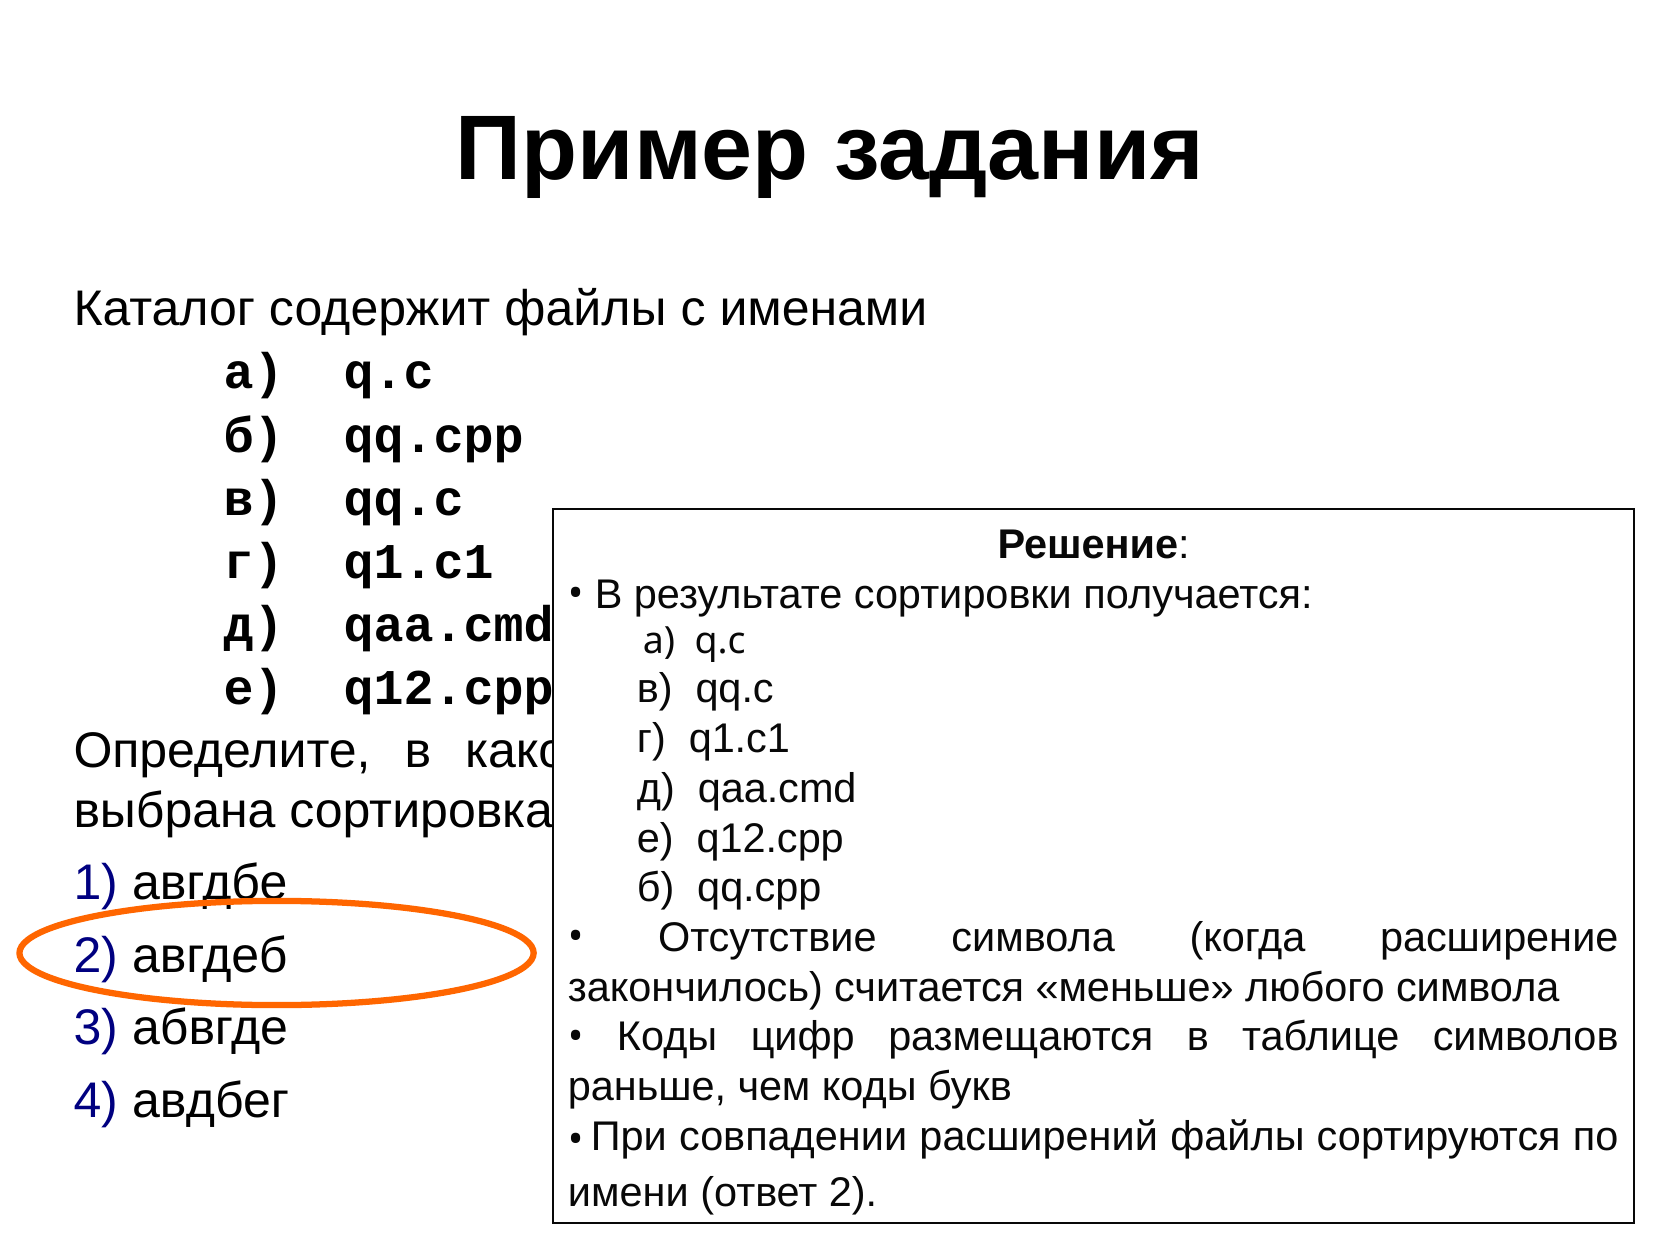

# Пример задания
Каталог содержит файлы с именами
 а) q.c
 б) qq.cpp
 в) qq.c
 г) q1.c1
 д) qaa.cmd
 е) q12.cpp
Определите, в каком порядке будут показаны файлы, если выбрана сортировка по типу (по возрастанию).
 авгдбе
 авгдеб
 абвгде
 авдбег
Решение:
 В результате сортировки получается:
а) q.c
 в) qq.c
 г) q1.c1
 д) qaa.cmd
 е) q12.cpp
 б) qq.cpp
 Отсутствие символа (когда расширение закончилось) считается «меньше» любого символа
 Коды цифр размещаются в таблице символов раньше, чем коды букв
 При совпадении расширений файлы сортируются по имени (ответ 2).